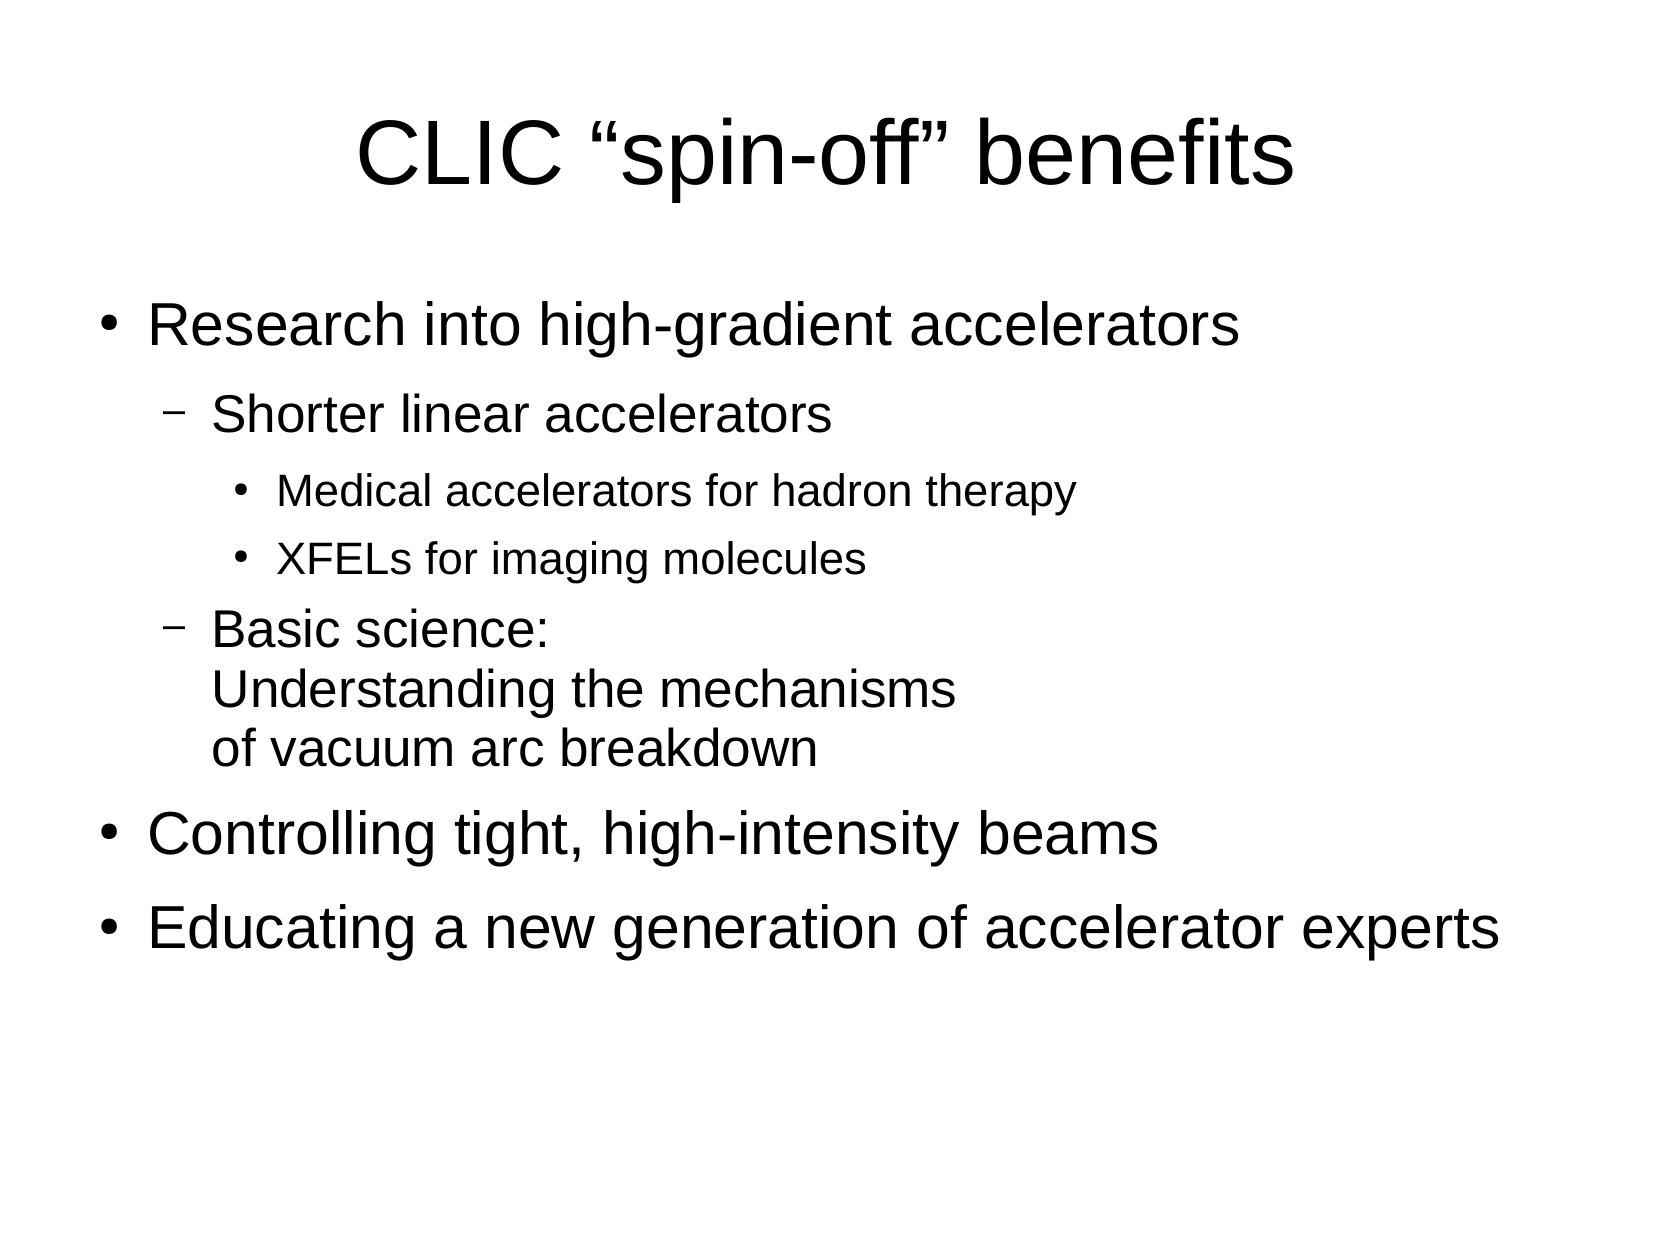

# CLIC “spin-off” benefits
Research into high-gradient accelerators
Shorter linear accelerators
Medical accelerators for hadron therapy
XFELs for imaging molecules
Basic science:
Understanding the mechanisms
of vacuum arc breakdown
Controlling tight, high-intensity beams
Educating a new generation of accelerator experts